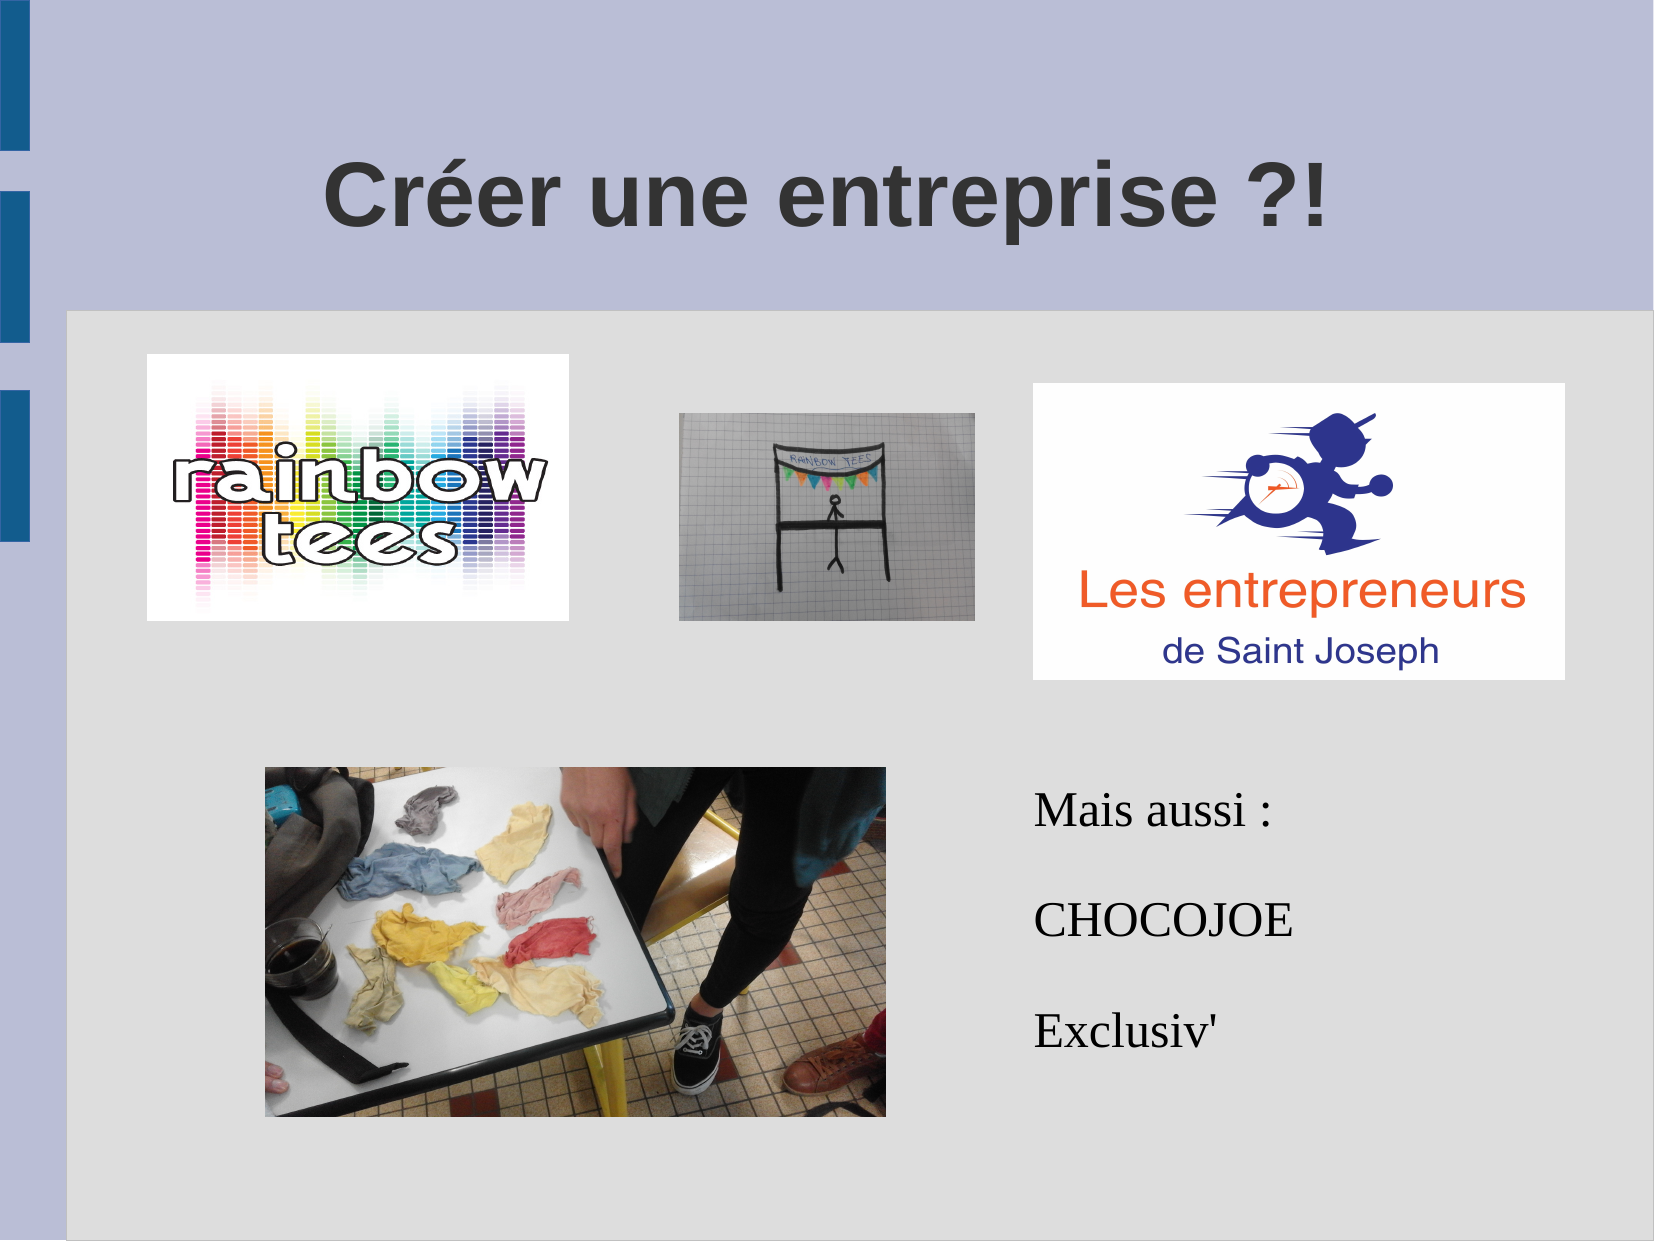

# Créer une entreprise ?!
Mais aussi :
CHOCOJOE
Exclusiv'